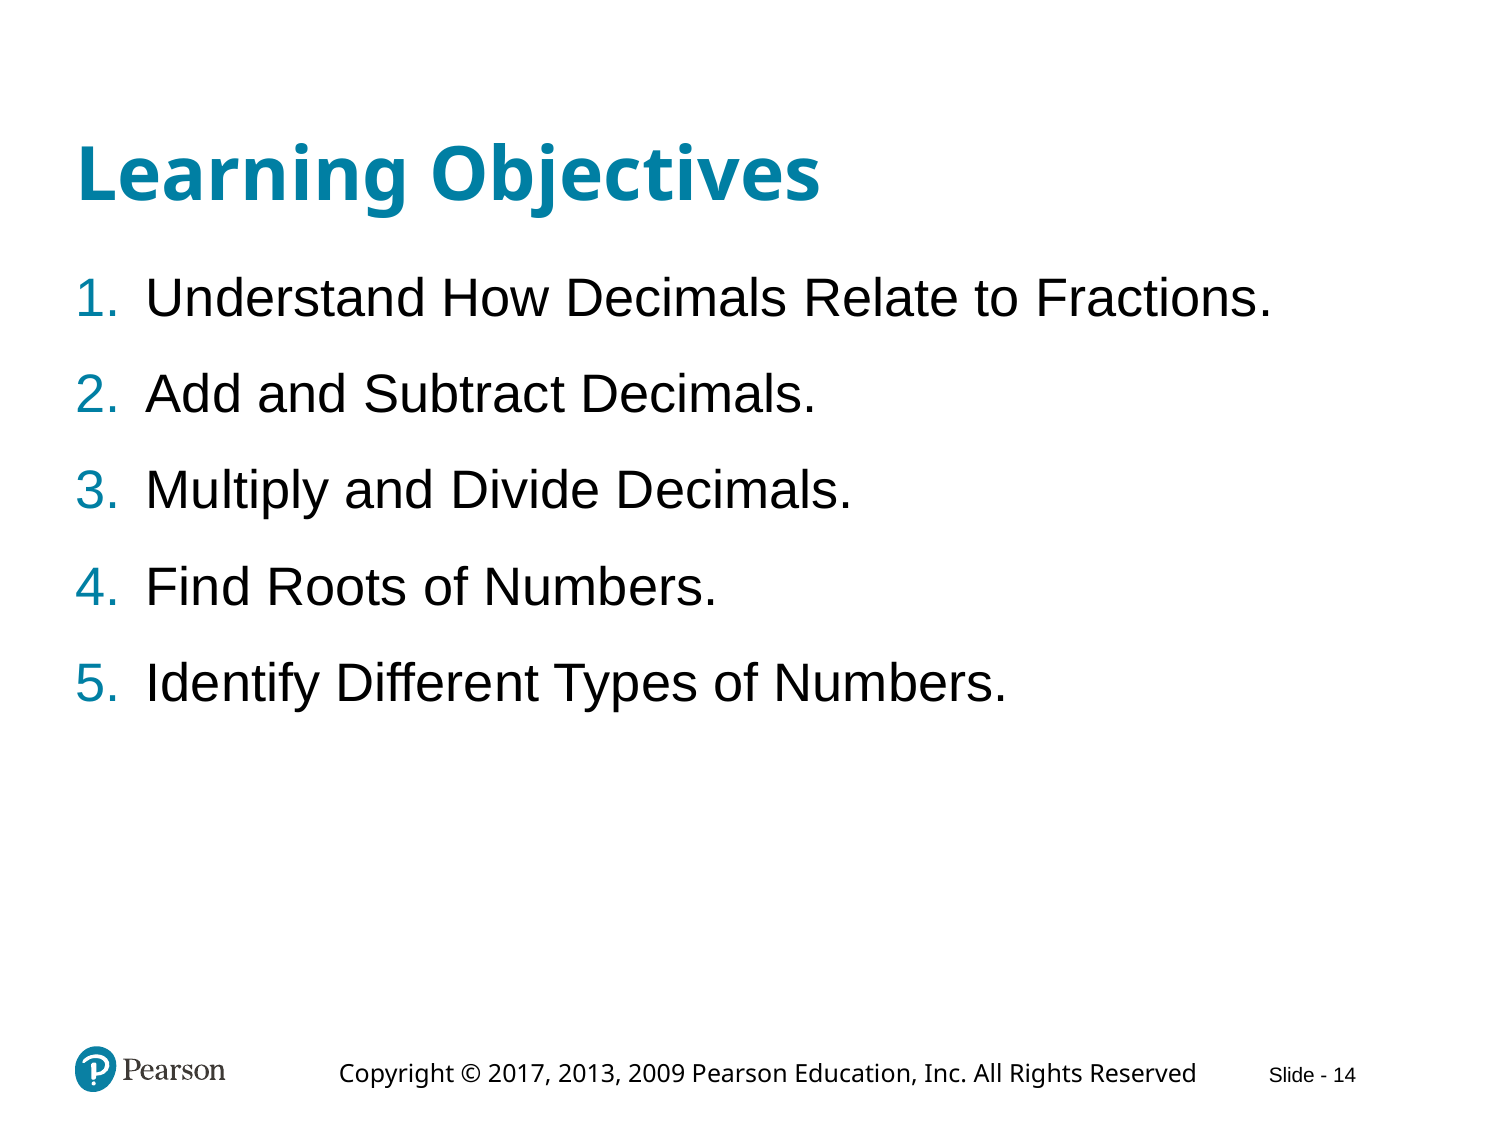

# Learning Objectives
Understand How Decimals Relate to Fractions.
Add and Subtract Decimals.
Multiply and Divide Decimals.
Find Roots of Numbers.
Identify Different Types of Numbers.